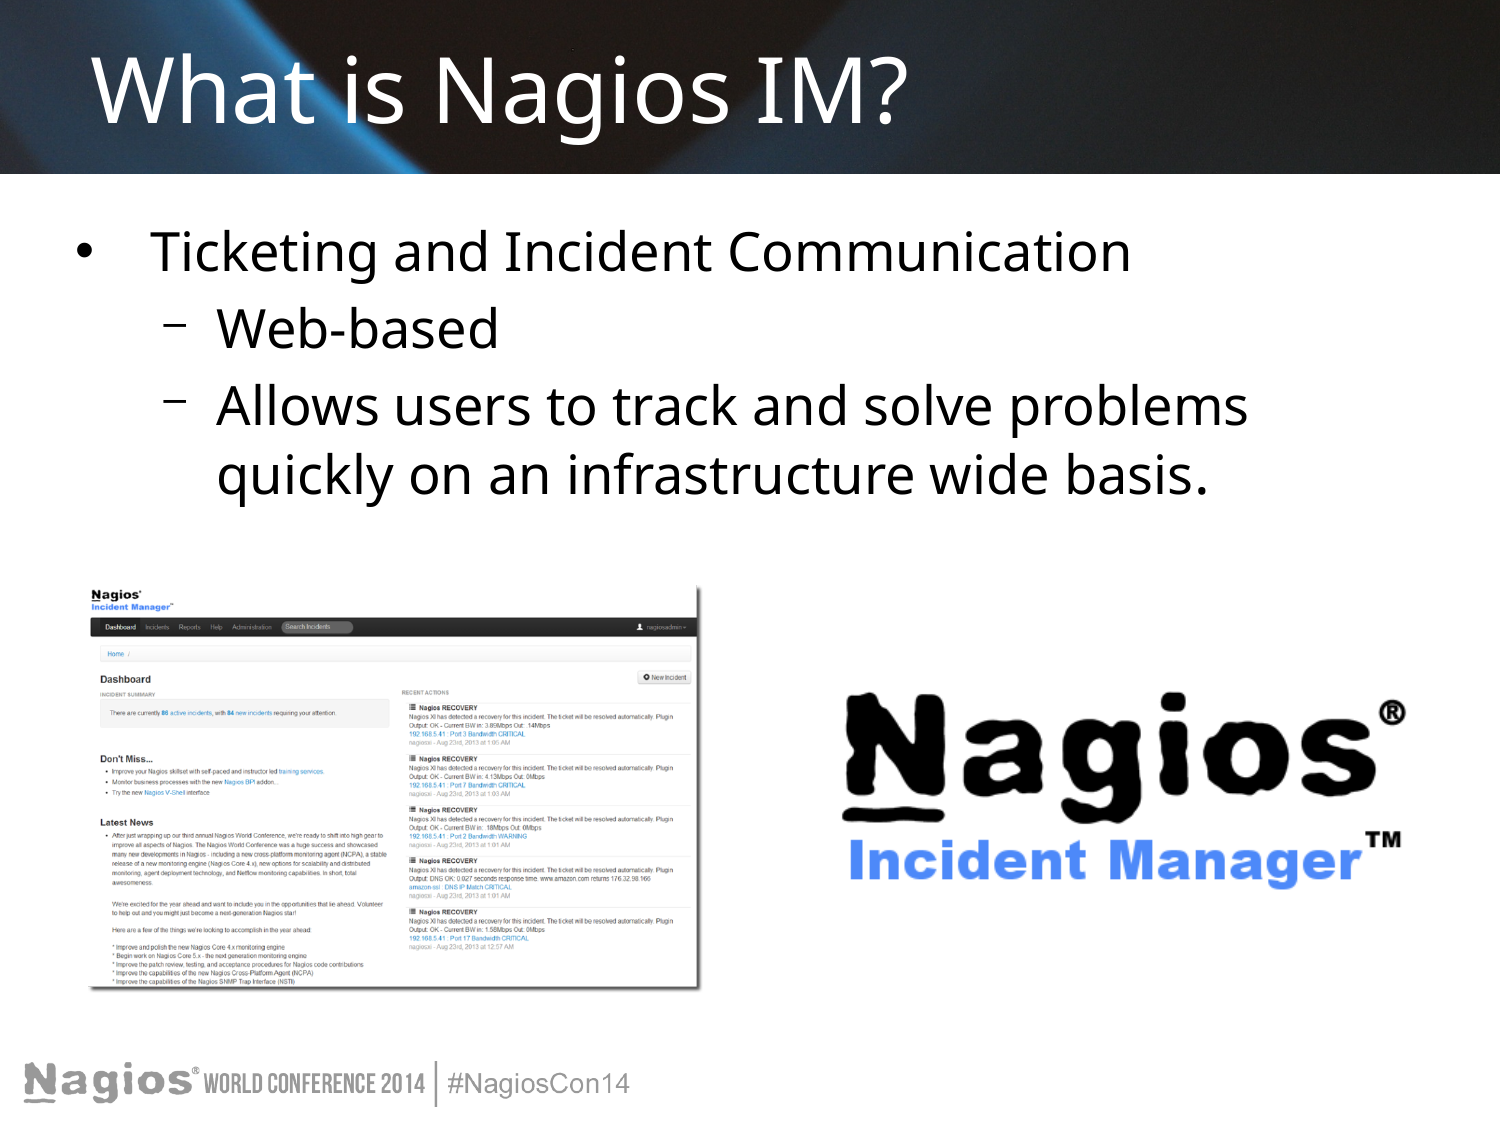

# What is Nagios IM?
Ticketing and Incident Communication
Web-based
Allows users to track and solve problems quickly on an infrastructure wide basis.